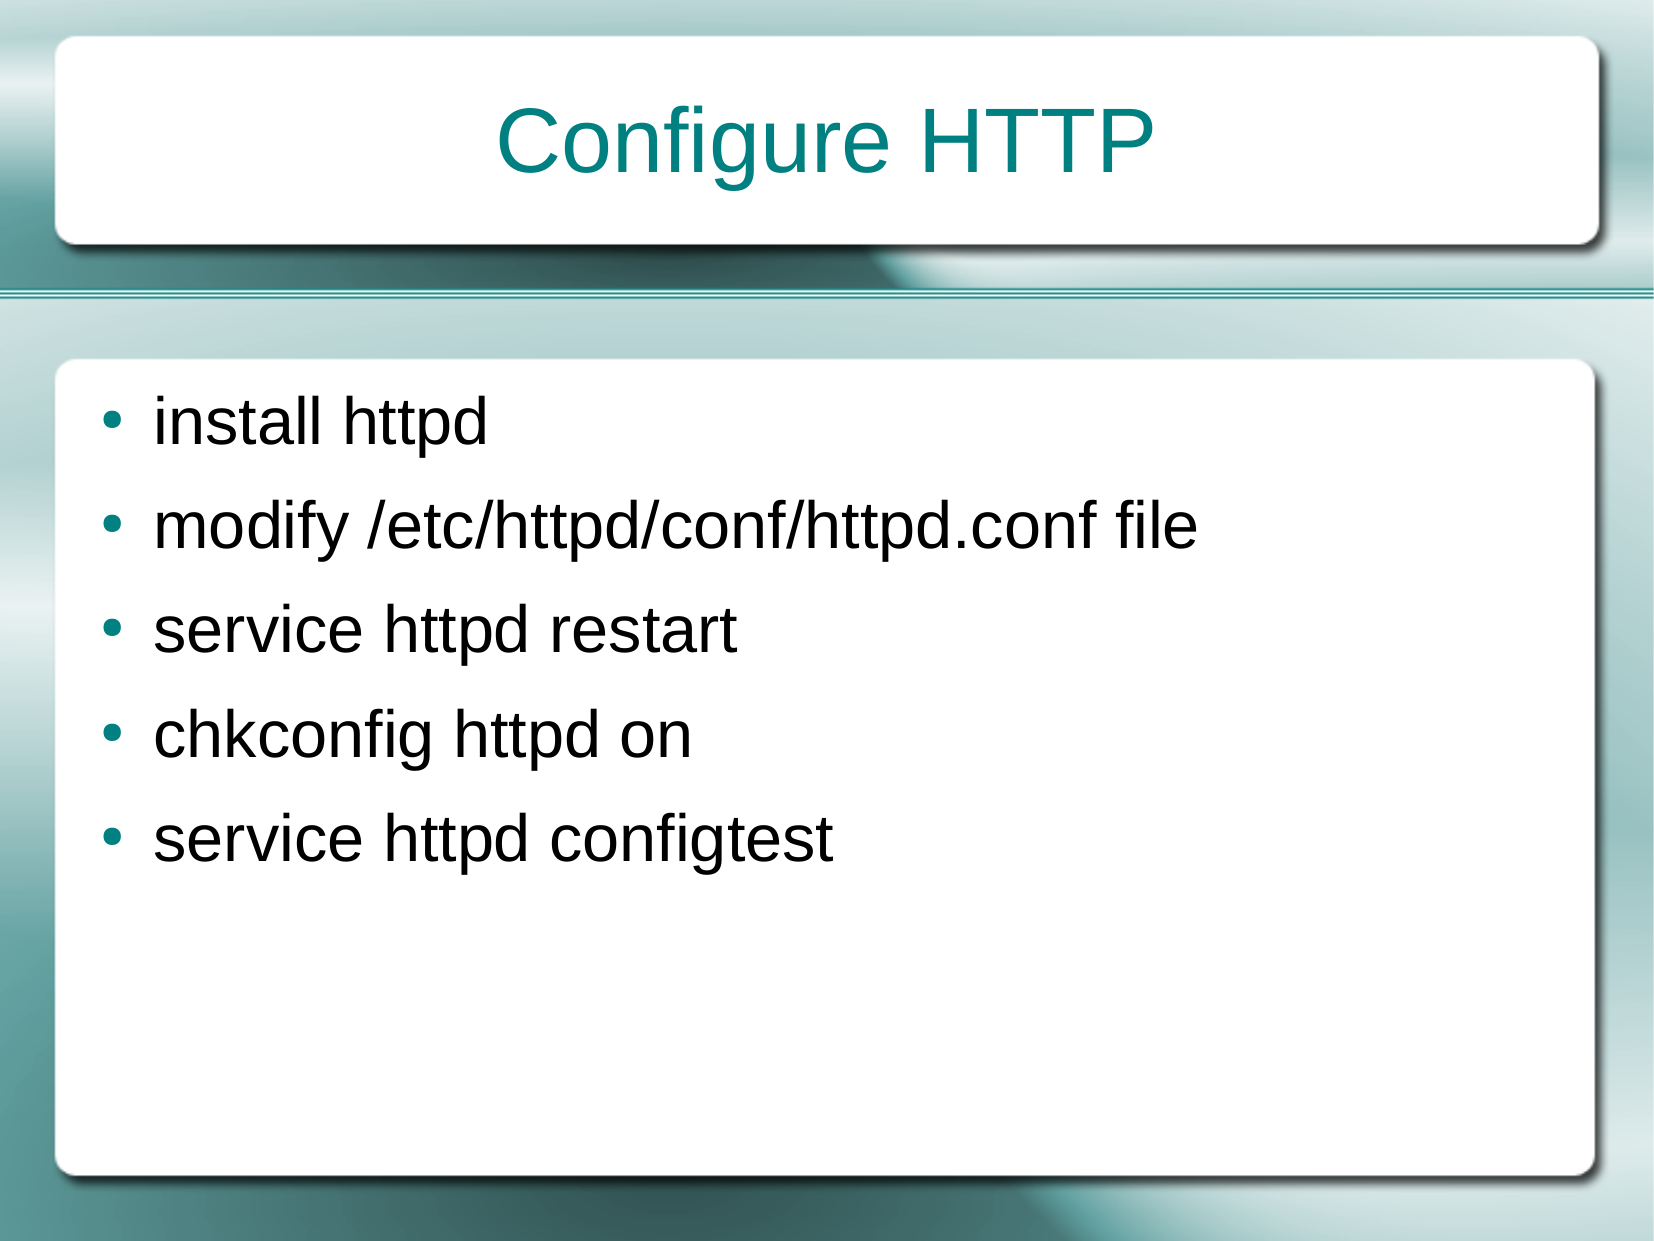

# Configure HTTP
install httpd
modify /etc/httpd/conf/httpd.conf file
service httpd restart
chkconfig httpd on
service httpd configtest